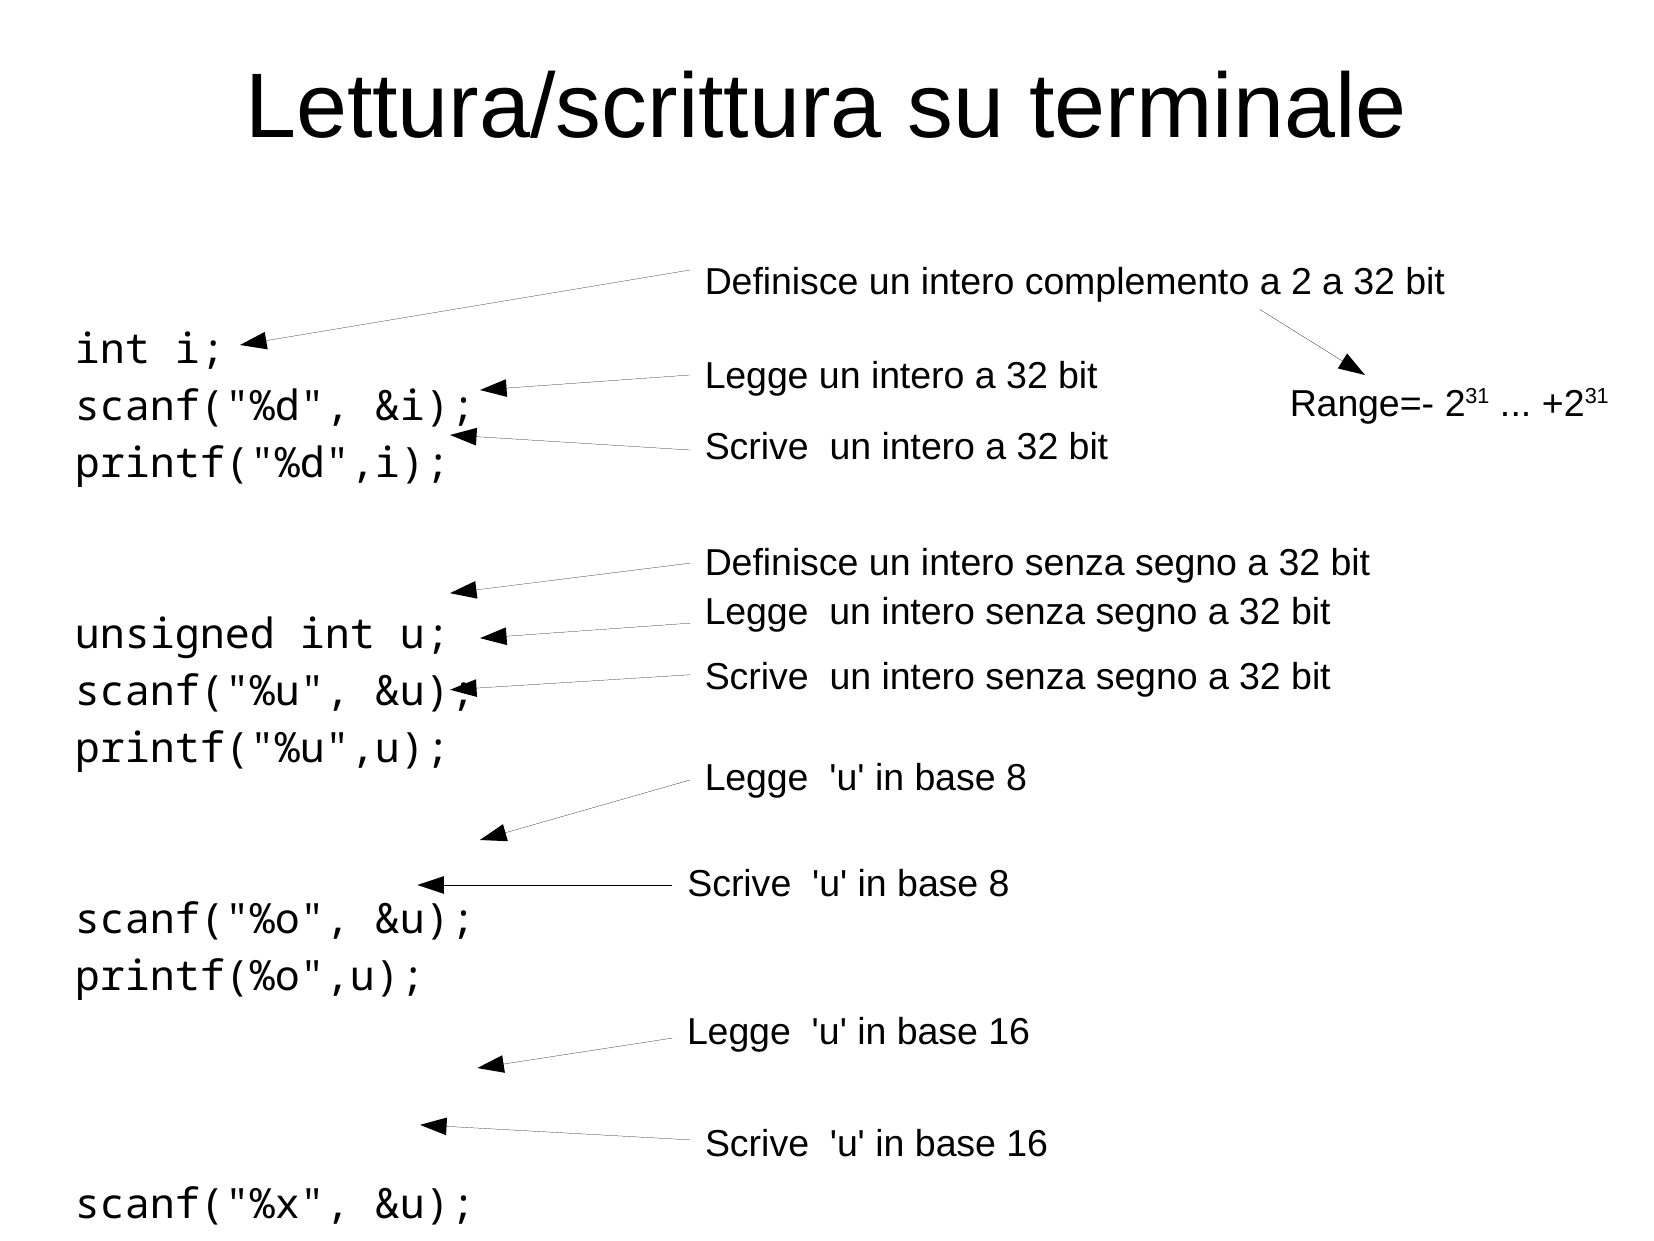

# Lettura/scrittura su terminale
Definisce un intero complemento a 2 a 32 bit
int i;
scanf("%d", &i);
printf("%d",i);
unsigned int u;
scanf("%u", &u);
printf("%u",u);
scanf("%o", &u);
printf(%o",u);
scanf("%x", &u);
printf(%x",u);
Legge un intero a 32 bit
Range=- 231 ... +231
Scrive un intero a 32 bit
Definisce un intero senza segno a 32 bit
Legge un intero senza segno a 32 bit
Scrive un intero senza segno a 32 bit
Legge 'u' in base 8
Scrive 'u' in base 8
Legge 'u' in base 16
Scrive 'u' in base 16